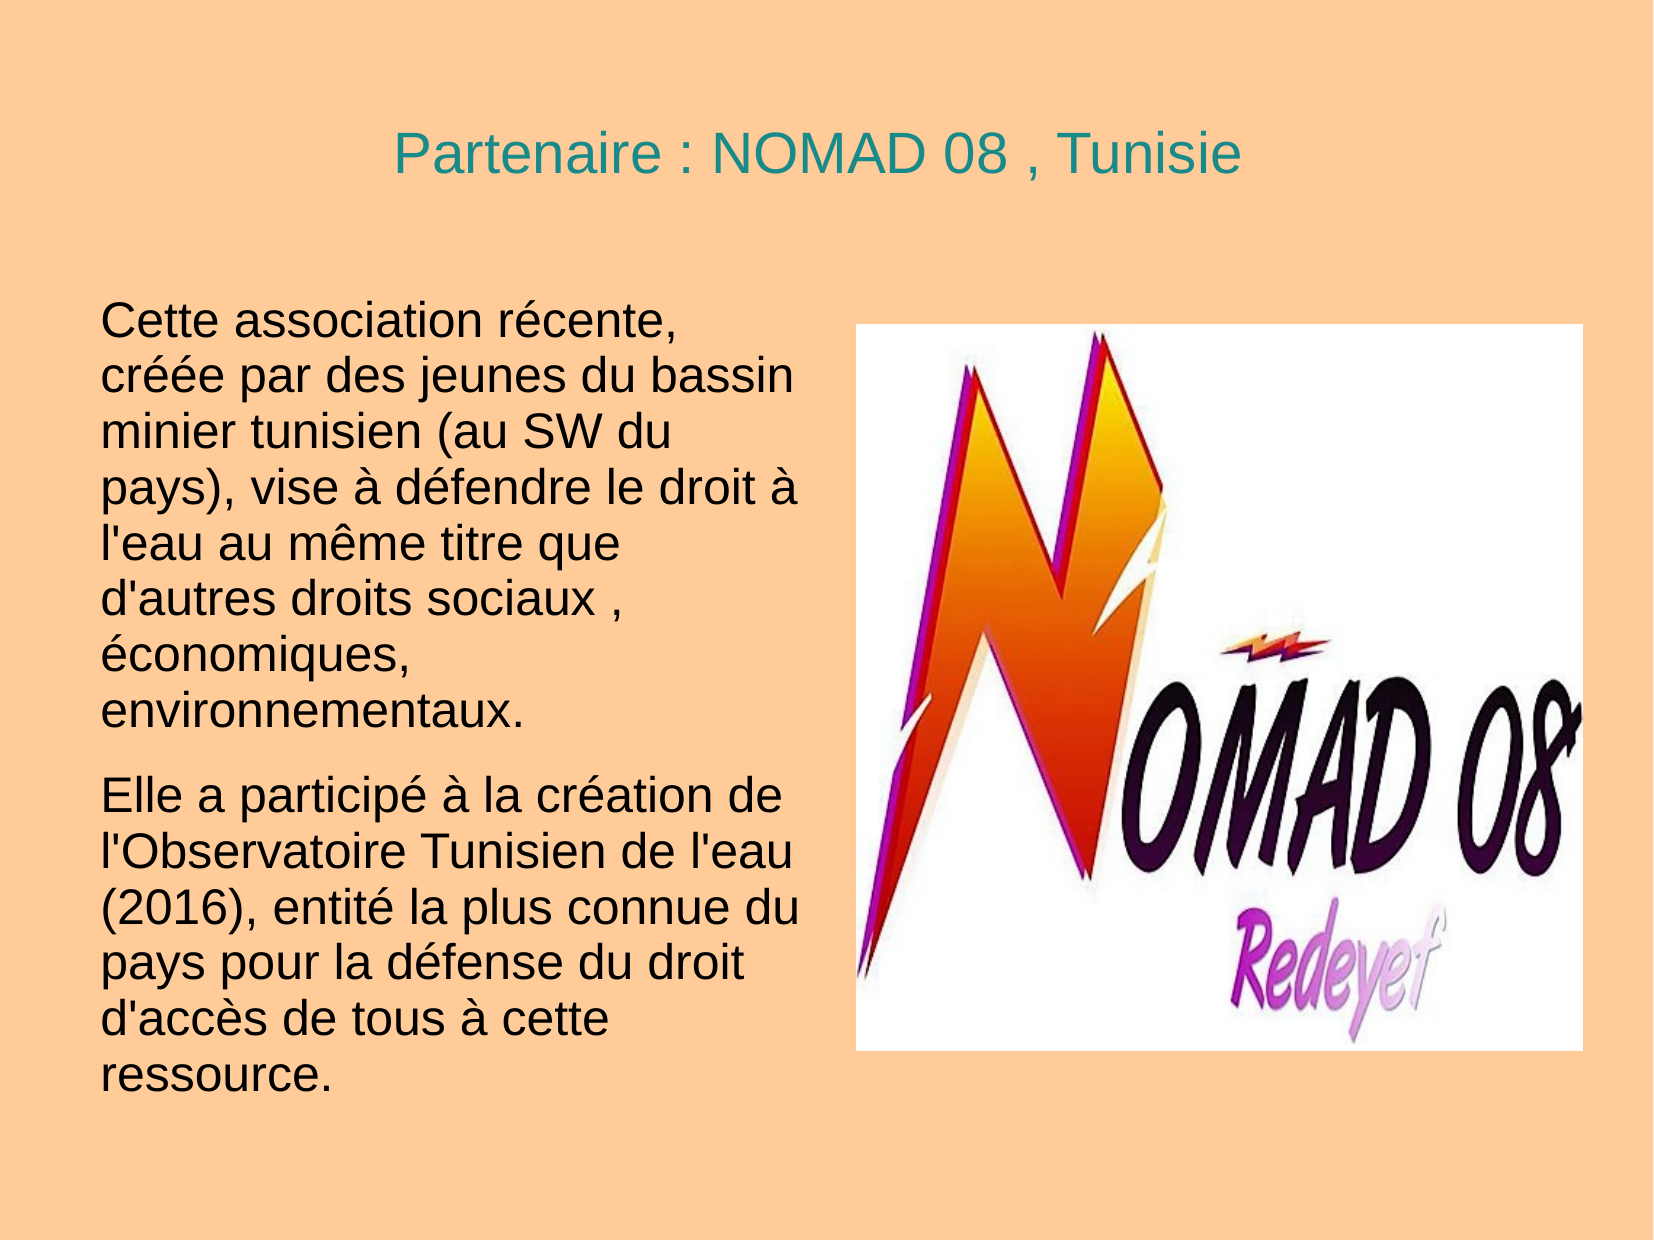

# Partenaire : NOMAD 08 , Tunisie
Cette association récente, créée par des jeunes du bassin minier tunisien (au SW du pays), vise à défendre le droit à l'eau au même titre que d'autres droits sociaux , économiques, environnementaux.
Elle a participé à la création de l'Observatoire Tunisien de l'eau (2016), entité la plus connue du pays pour la défense du droit d'accès de tous à cette ressource.